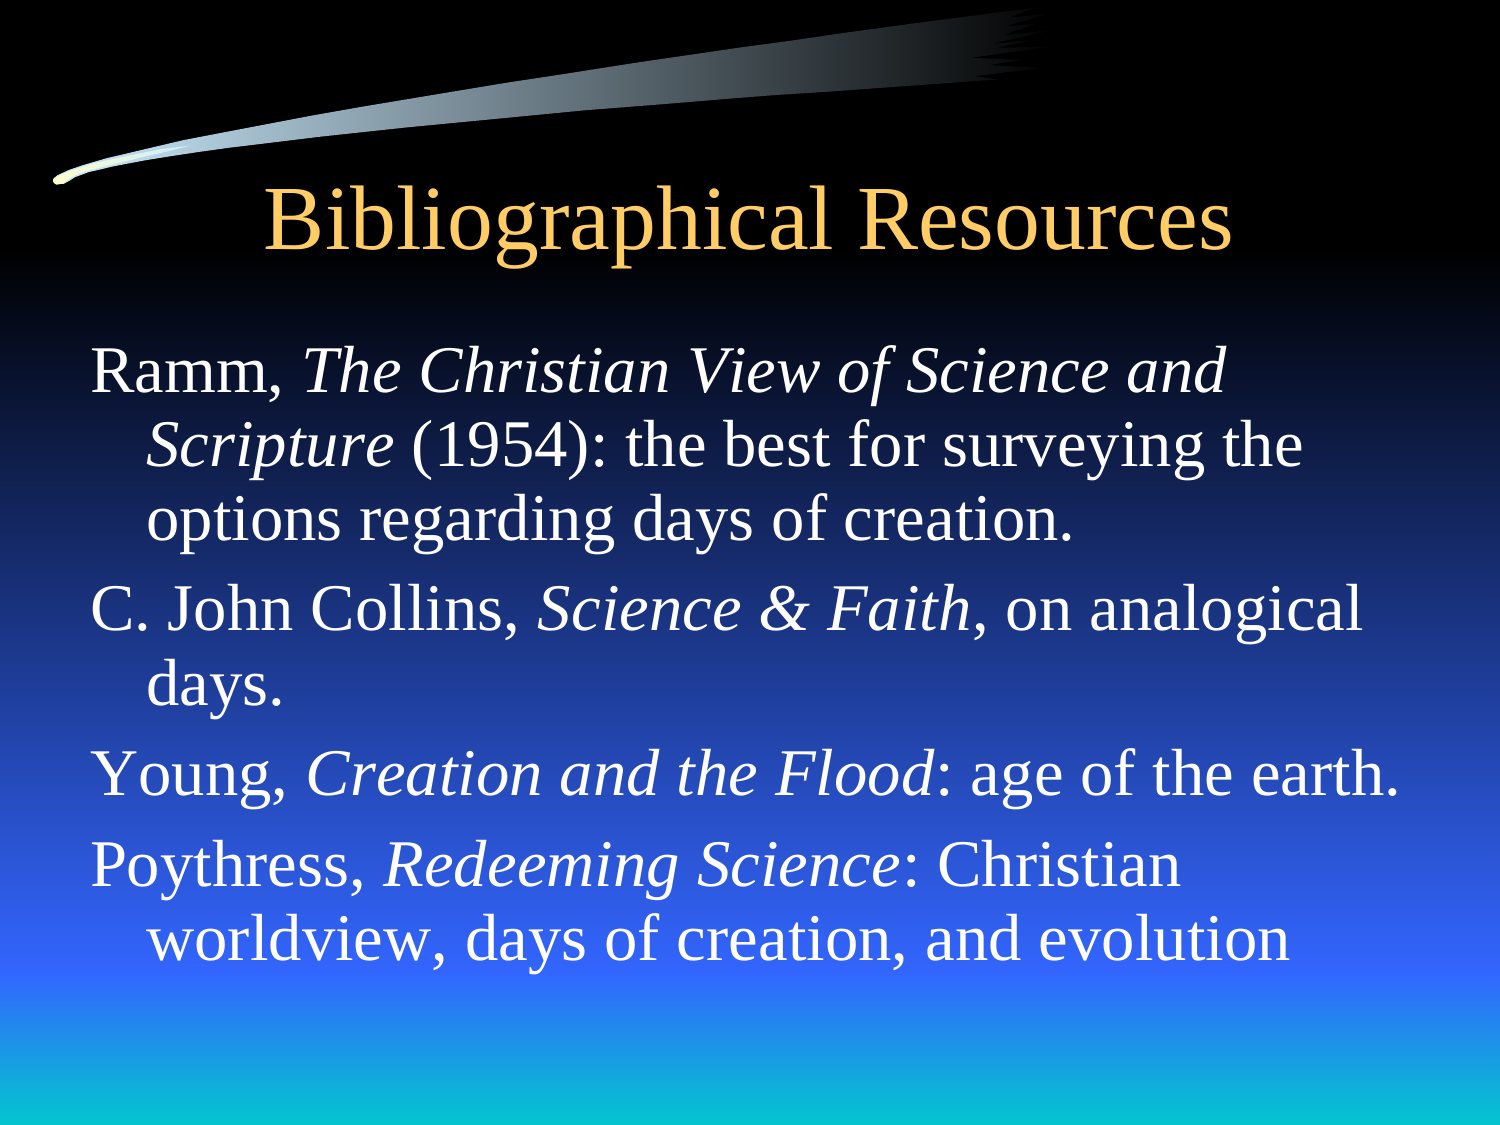

# Bibliographical Resources
Ramm, The Christian View of Science and Scripture (1954): the best for surveying the options regarding days of creation.
C. John Collins, Science & Faith, on analogical days.
Young, Creation and the Flood: age of the earth.
Poythress, Redeeming Science: Christian worldview, days of creation, and evolution